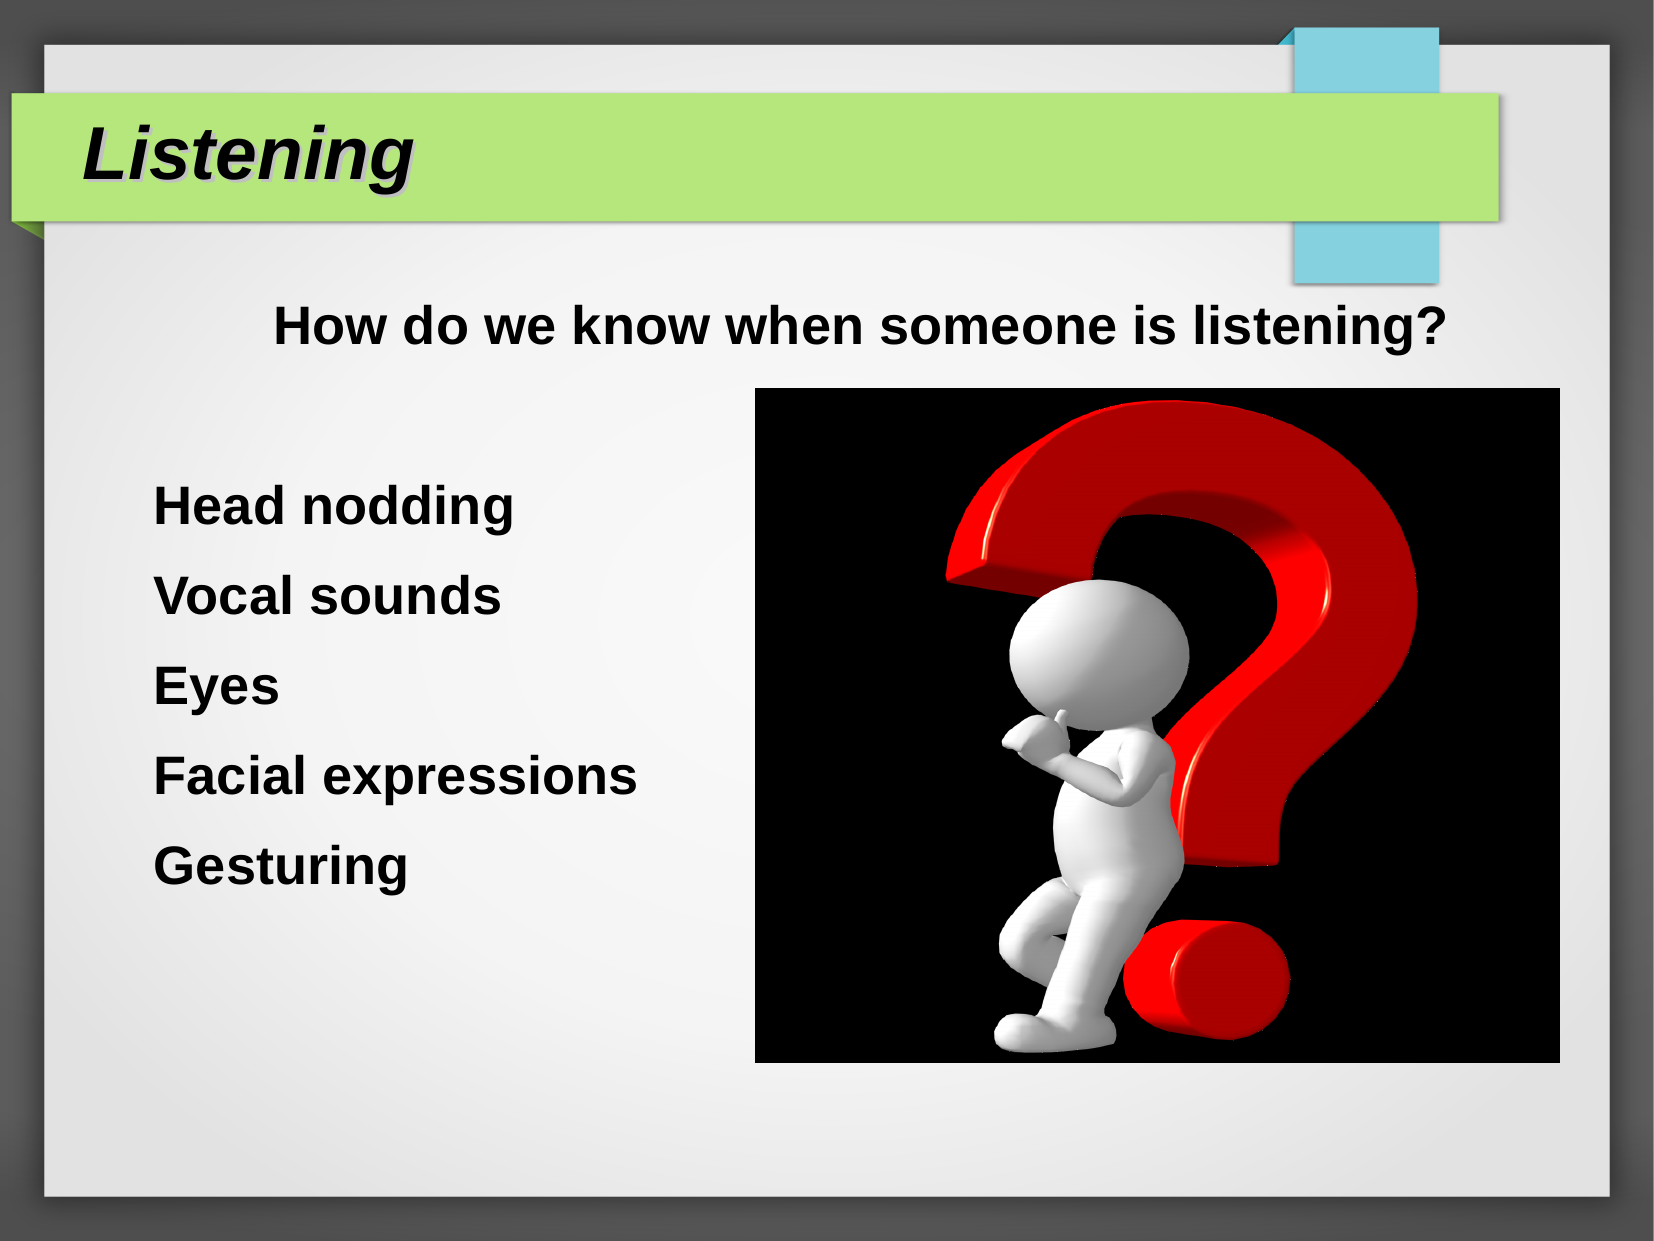

# Listening
How do we know when someone is listening?
Head nodding
Vocal sounds
Eyes
Facial expressions
Gesturing